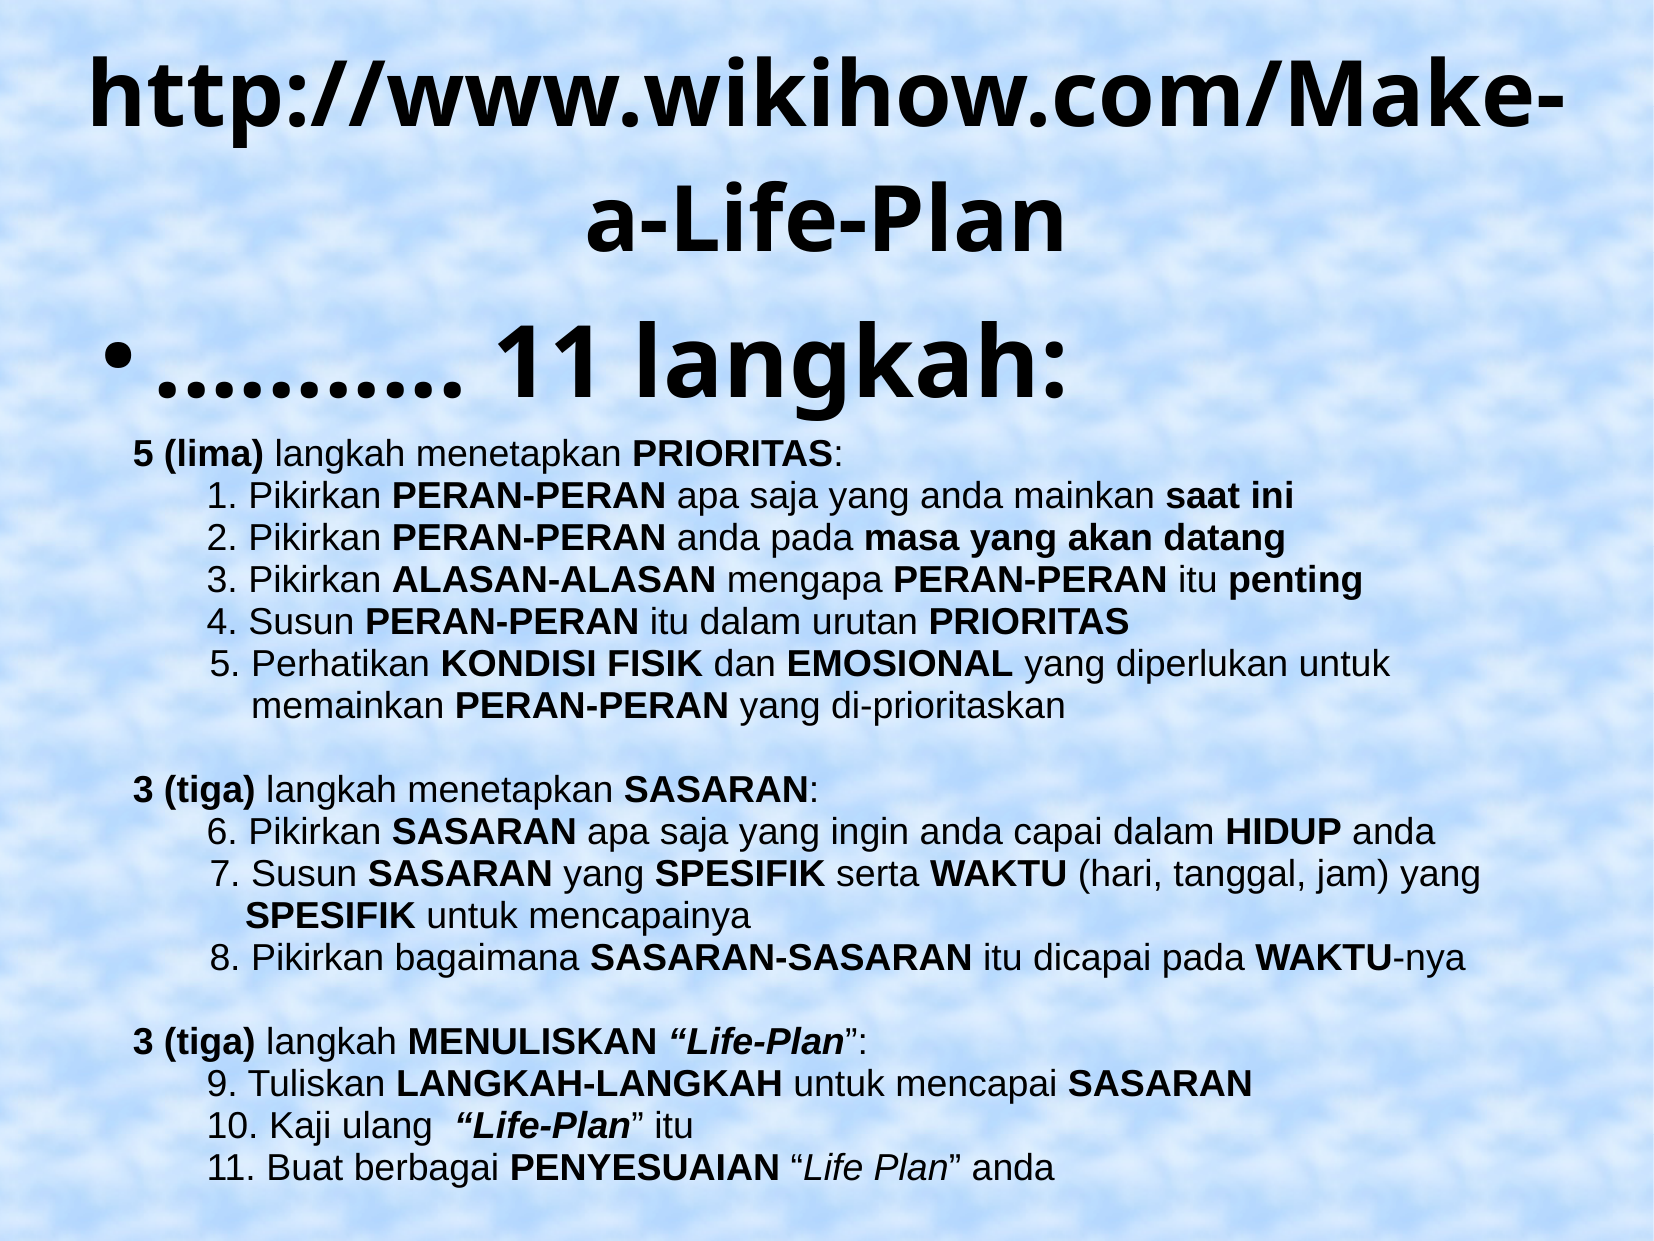

# http://www.wikihow.com/Make-a-Life-Plan
........... 11 langkah:
5 (lima) langkah menetapkan PRIORITAS:
	1. Pikirkan PERAN-PERAN apa saja yang anda mainkan saat ini
	2. Pikirkan PERAN-PERAN anda pada masa yang akan datang
	3. Pikirkan ALASAN-ALASAN mengapa PERAN-PERAN itu penting
	4. Susun PERAN-PERAN itu dalam urutan PRIORITAS
5. Perhatikan KONDISI FISIK dan EMOSIONAL yang diperlukan untuk memainkan PERAN-PERAN yang di-prioritaskan
3 (tiga) langkah menetapkan SASARAN:
	6. Pikirkan SASARAN apa saja yang ingin anda capai dalam HIDUP anda
7. Susun SASARAN yang SPESIFIK serta WAKTU (hari, tanggal, jam) yang SPESIFIK untuk mencapainya
8. Pikirkan bagaimana SASARAN-SASARAN itu dicapai pada WAKTU-nya
3 (tiga) langkah MENULISKAN “Life-Plan”:
		9. Tuliskan LANGKAH-LANGKAH untuk mencapai SASARAN
		10. Kaji ulang “Life-Plan” itu
		11. Buat berbagai PENYESUAIAN “Life Plan” anda